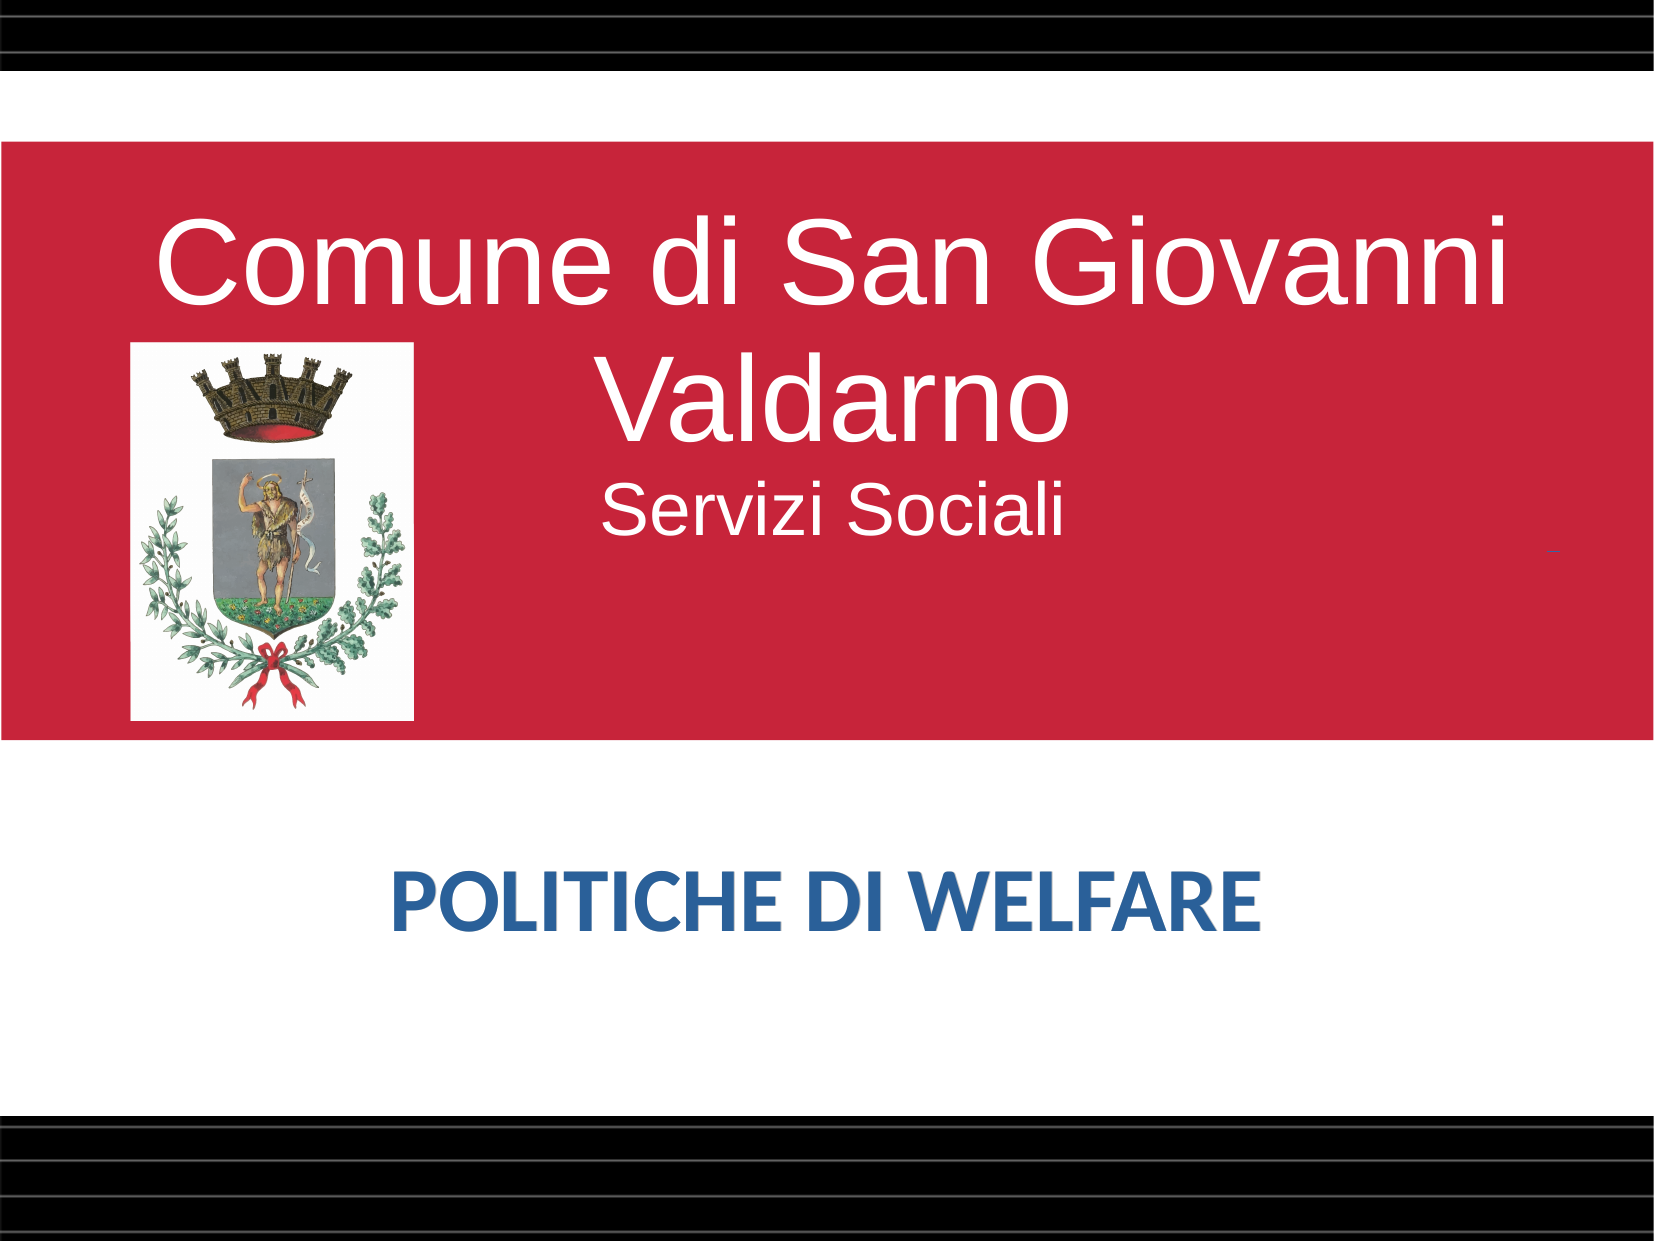

# Comune di San Giovanni Valdarno Servizi Sociali
POLITICHE DI WELFARE